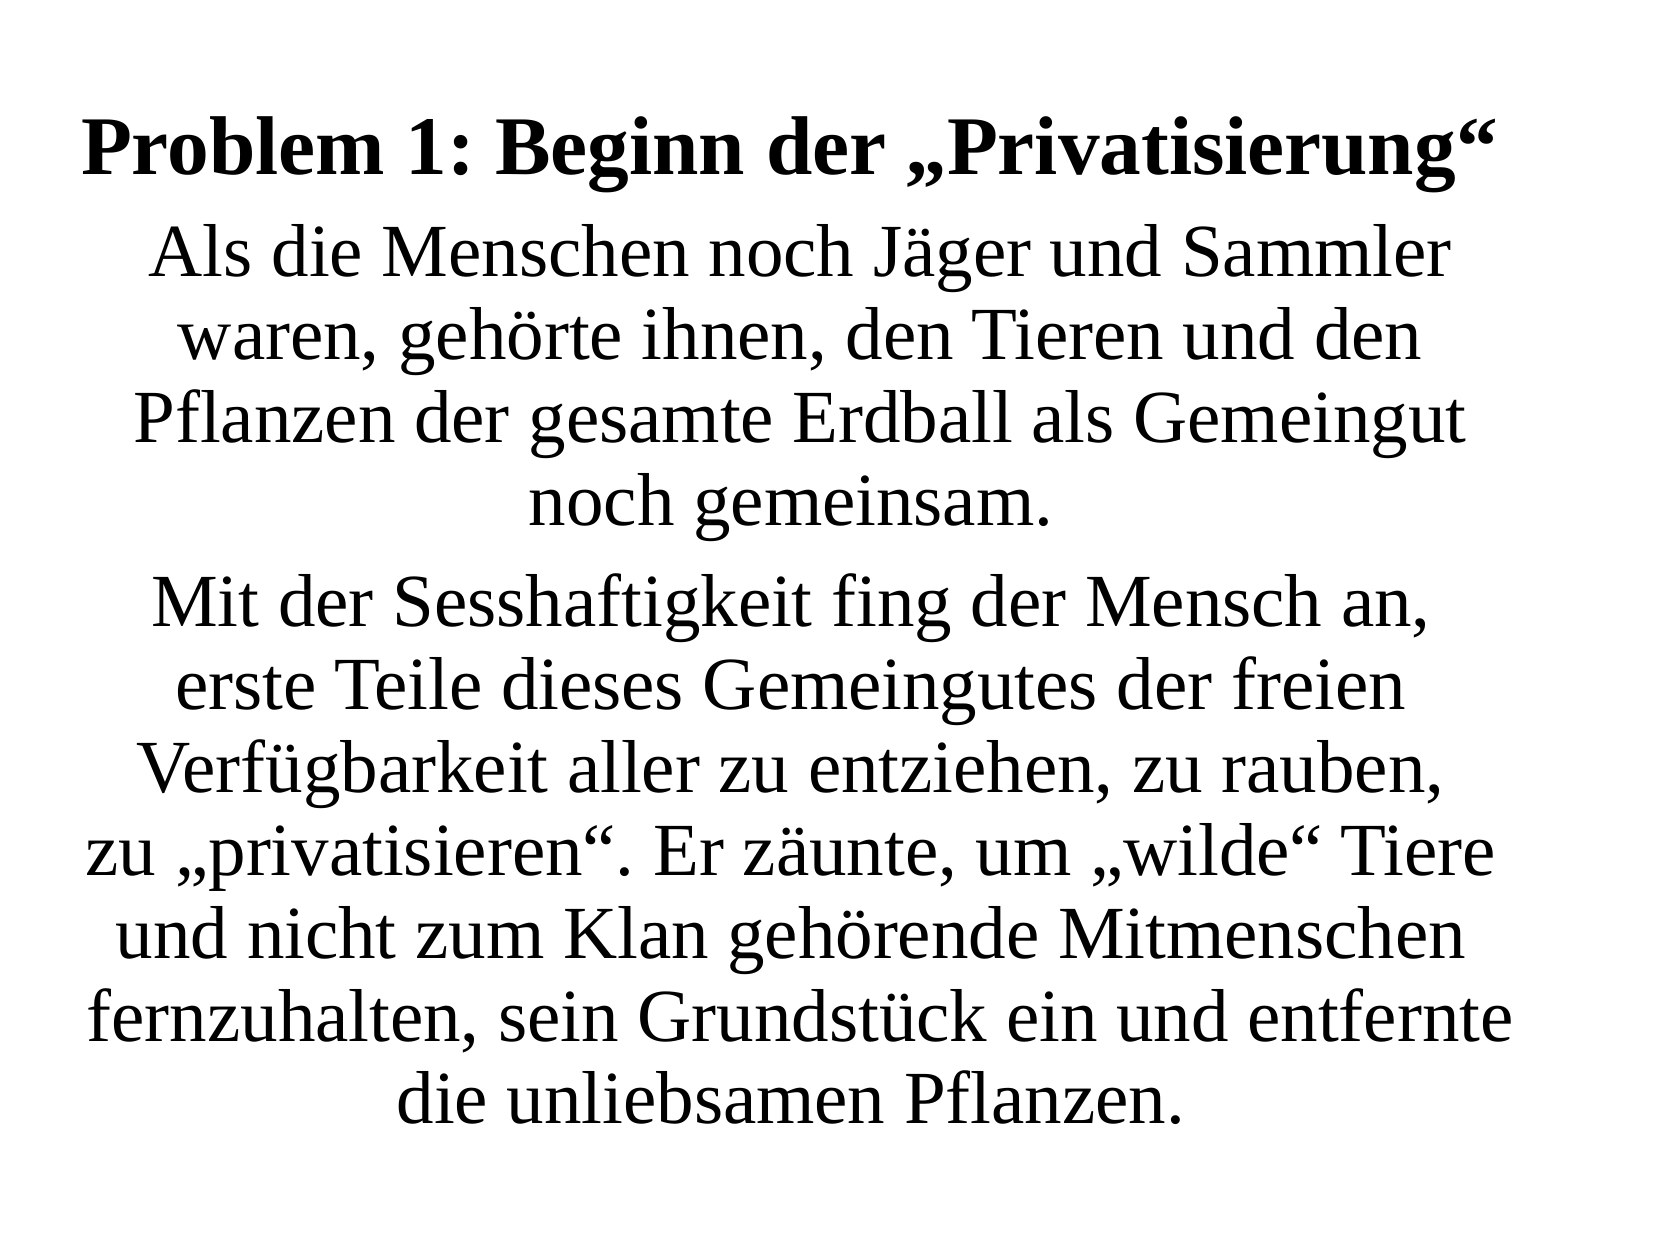

Problem 1: Beginn der „Privatisierung“
Als die Menschen noch Jäger und Sammler waren, gehörte ihnen, den Tieren und den Pflanzen der gesamte Erdball als Gemeingut noch gemeinsam.
Mit der Sesshaftigkeit fing der Mensch an,
erste Teile dieses Gemeingutes der freien
Verfügbarkeit aller zu entziehen, zu rauben,
zu „privatisieren“. Er zäunte, um „wilde“ Tiere
und nicht zum Klan gehörende Mitmenschen
fernzuhalten, sein Grundstück ein und entfernte die unliebsamen Pflanzen.